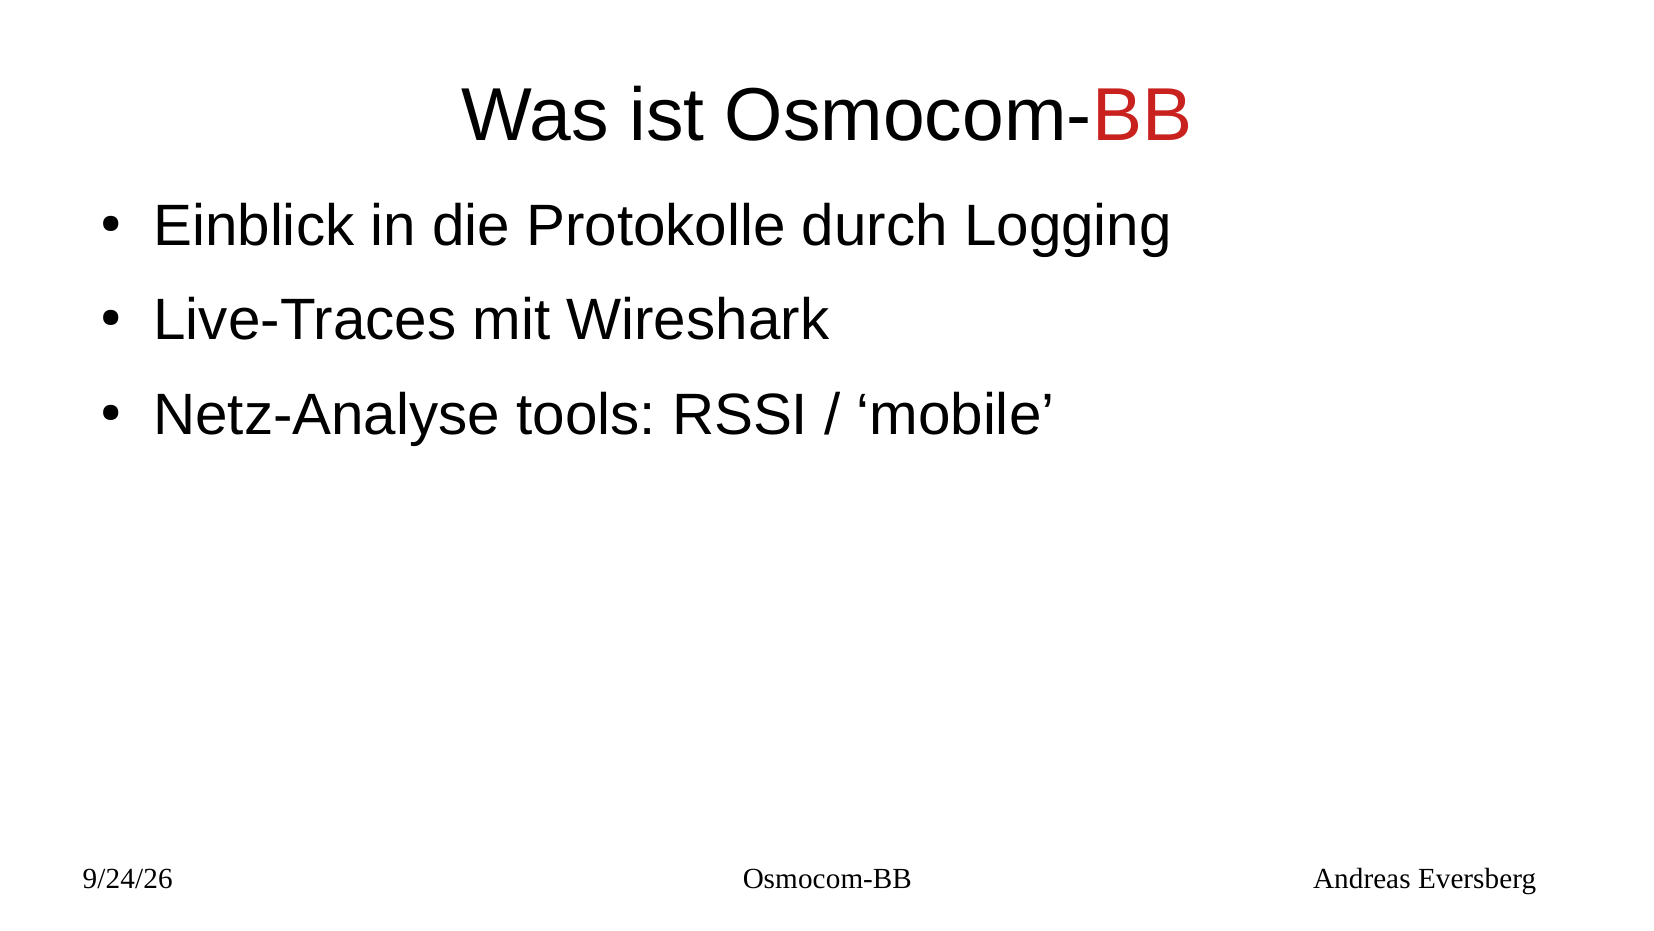

# Was ist Osmocom-BB
Einblick in die Protokolle durch Logging
Live-Traces mit Wireshark
Netz-Analyse tools: RSSI / ‘mobile’